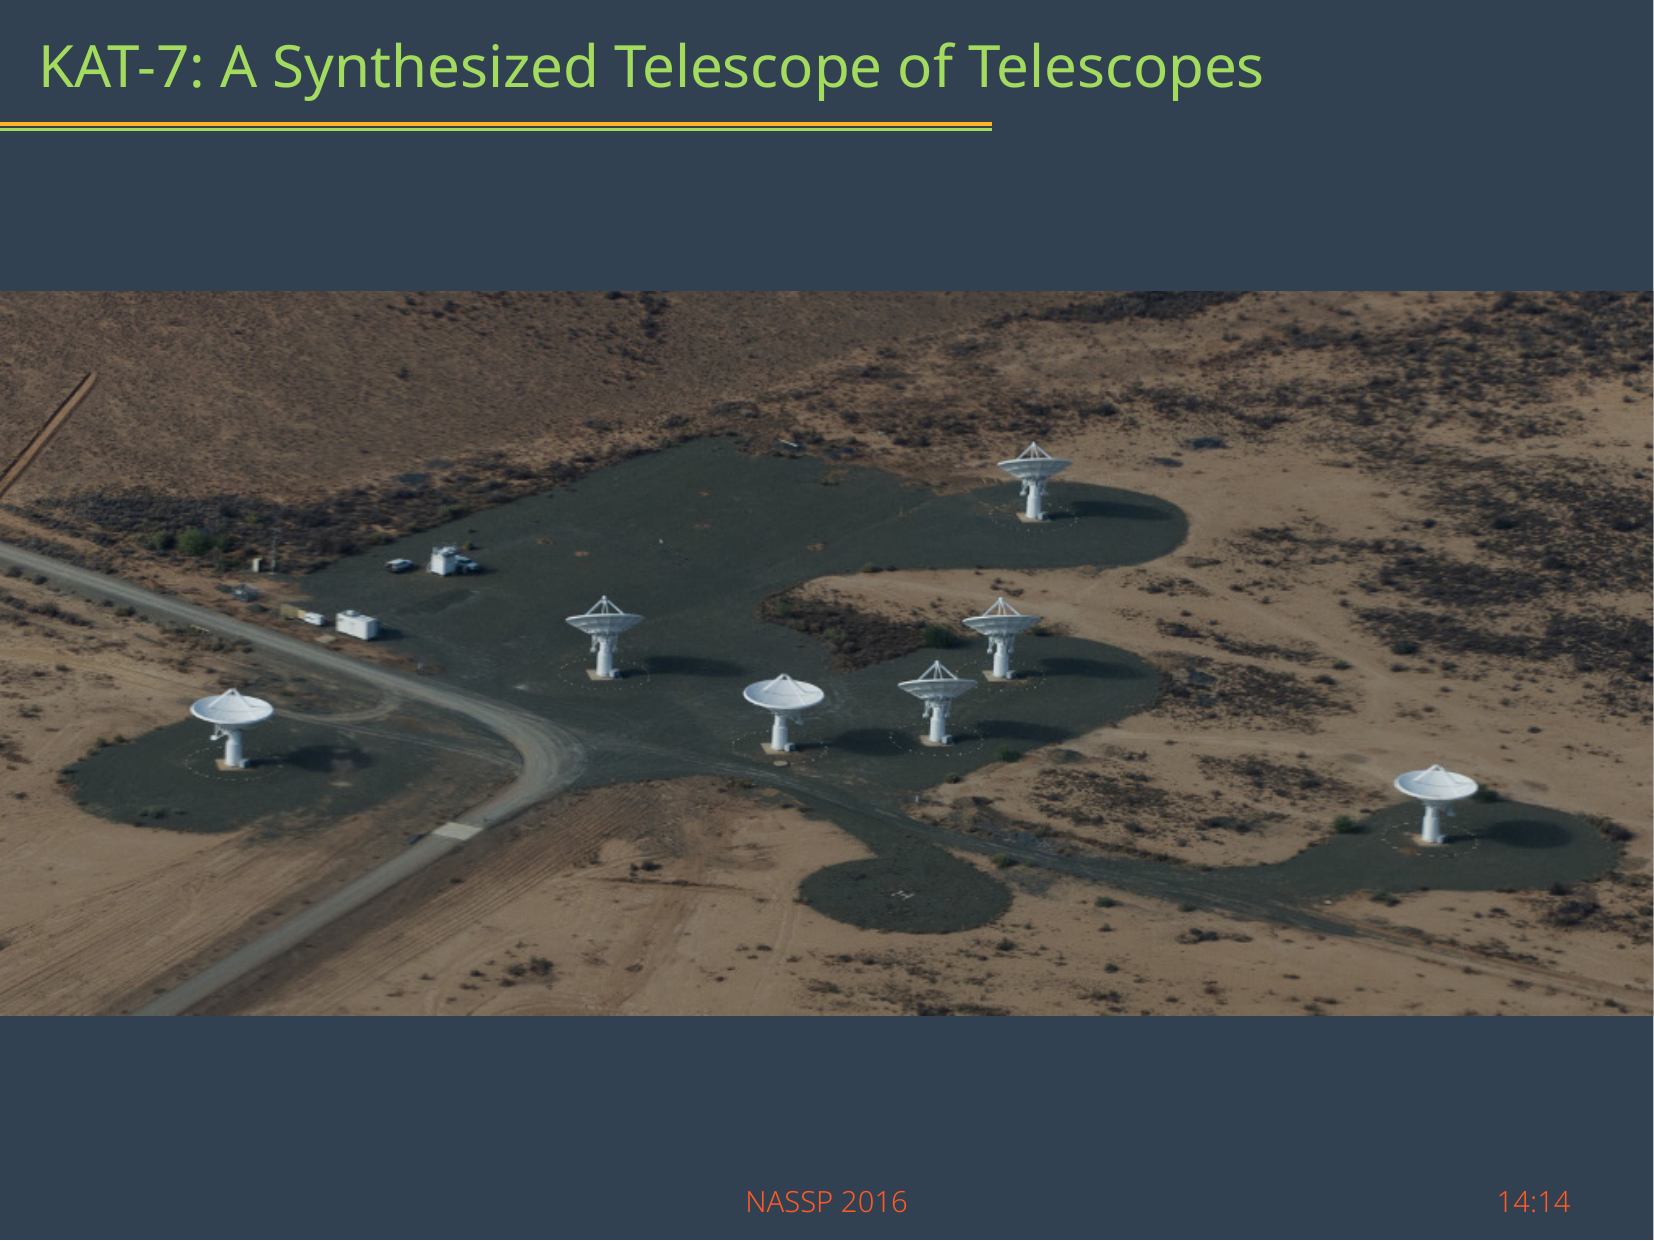

KAT-7: A Synthesized Telescope of Telescopes
NASSP 2016
14